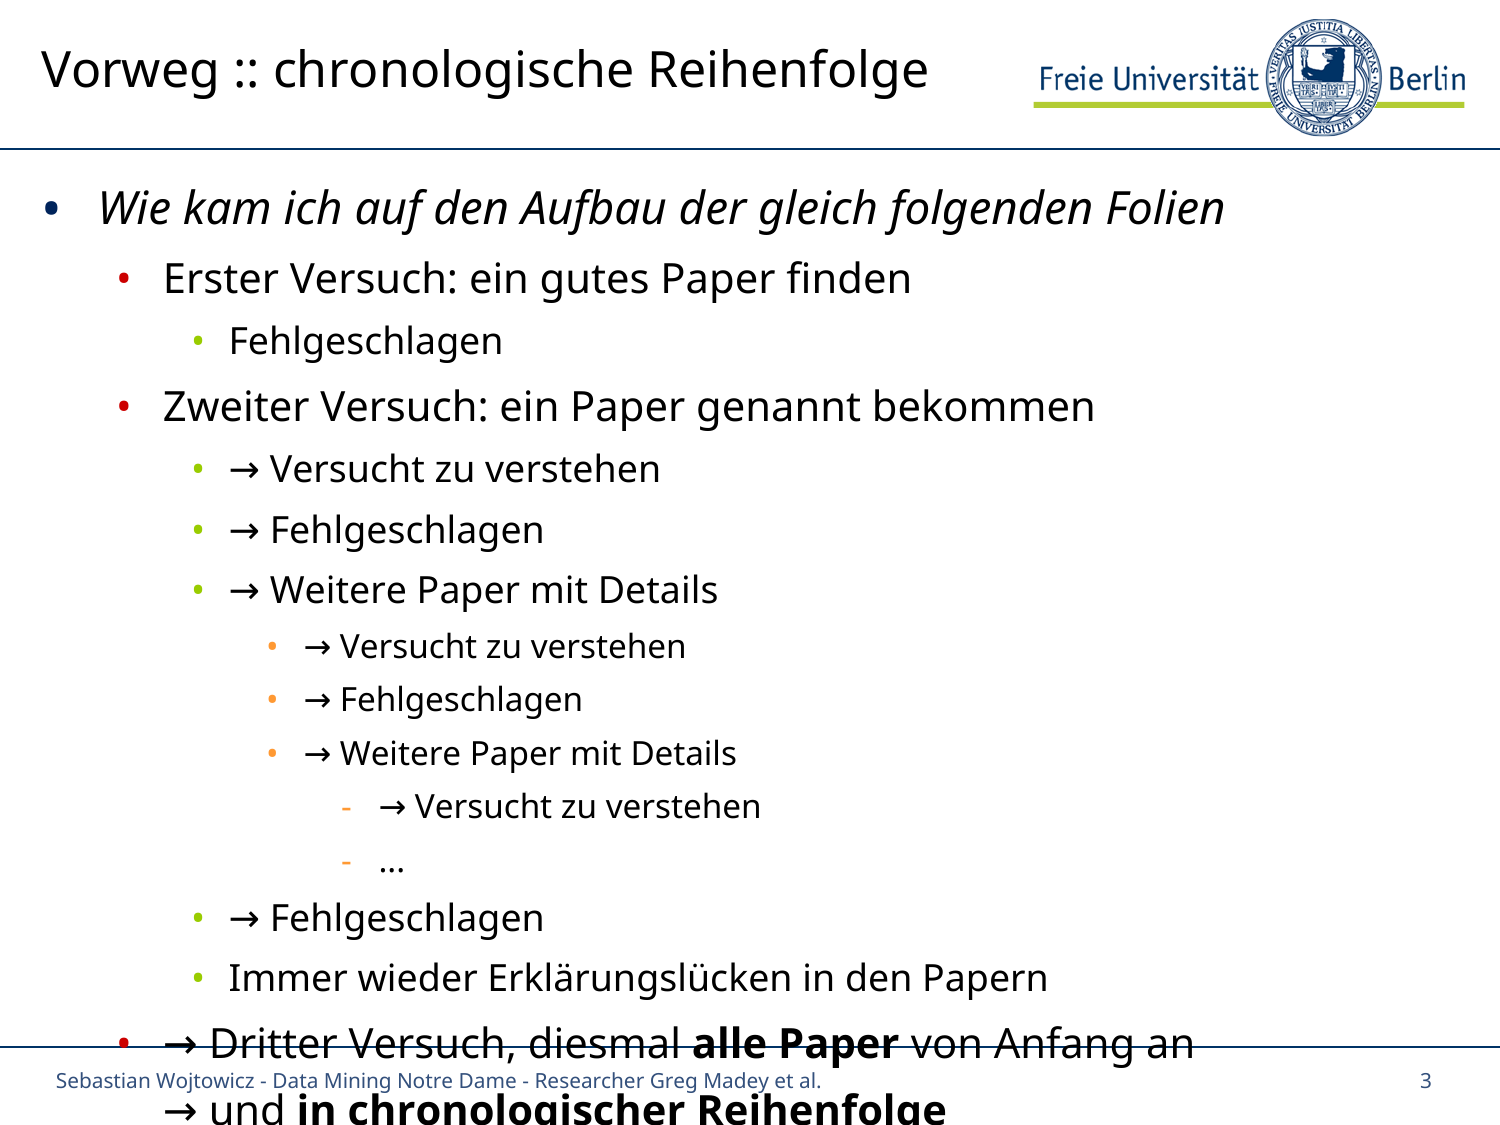

# Vorweg :: chronologische Reihenfolge
Wie kam ich auf den Aufbau der gleich folgenden Folien
Erster Versuch: ein gutes Paper finden
Fehlgeschlagen
Zweiter Versuch: ein Paper genannt bekommen
→ Versucht zu verstehen
→ Fehlgeschlagen
→ Weitere Paper mit Details
→ Versucht zu verstehen
→ Fehlgeschlagen
→ Weitere Paper mit Details
→ Versucht zu verstehen
...
→ Fehlgeschlagen
Immer wieder Erklärungslücken in den Papern
→ Dritter Versuch, diesmal alle Paper von Anfang an
→ und in chronologischer Reihenfolge
Sebastian Wojtowicz - Data Mining Notre Dame - Researcher Greg Madey et al.
3